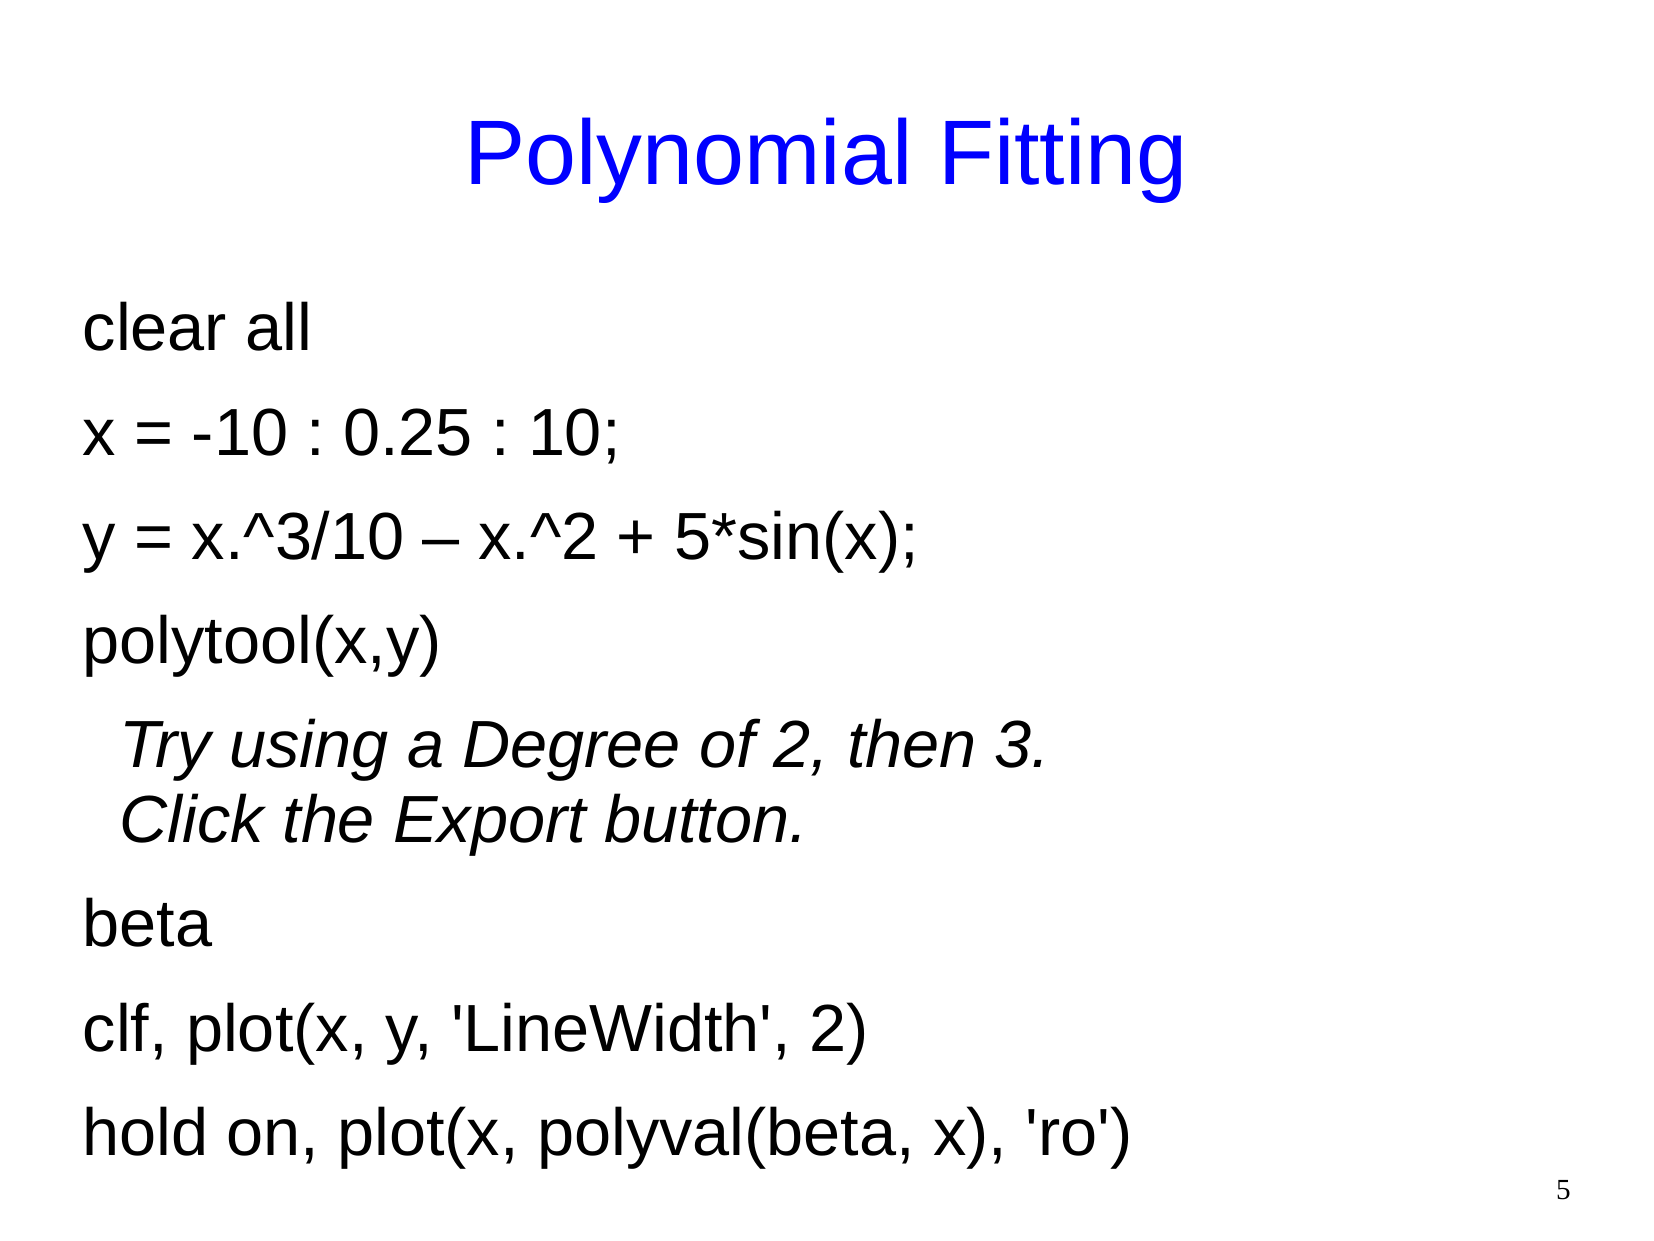

# Polynomial Fitting
clear all
x = -10 : 0.25 : 10;
y = x.^3/10 – x.^2 + 5*sin(x);
polytool(x,y)
 Try using a Degree of 2, then 3.
 Click the Export button.
beta
clf, plot(x, y, 'LineWidth', 2)
hold on, plot(x, polyval(beta, x), 'ro')
5